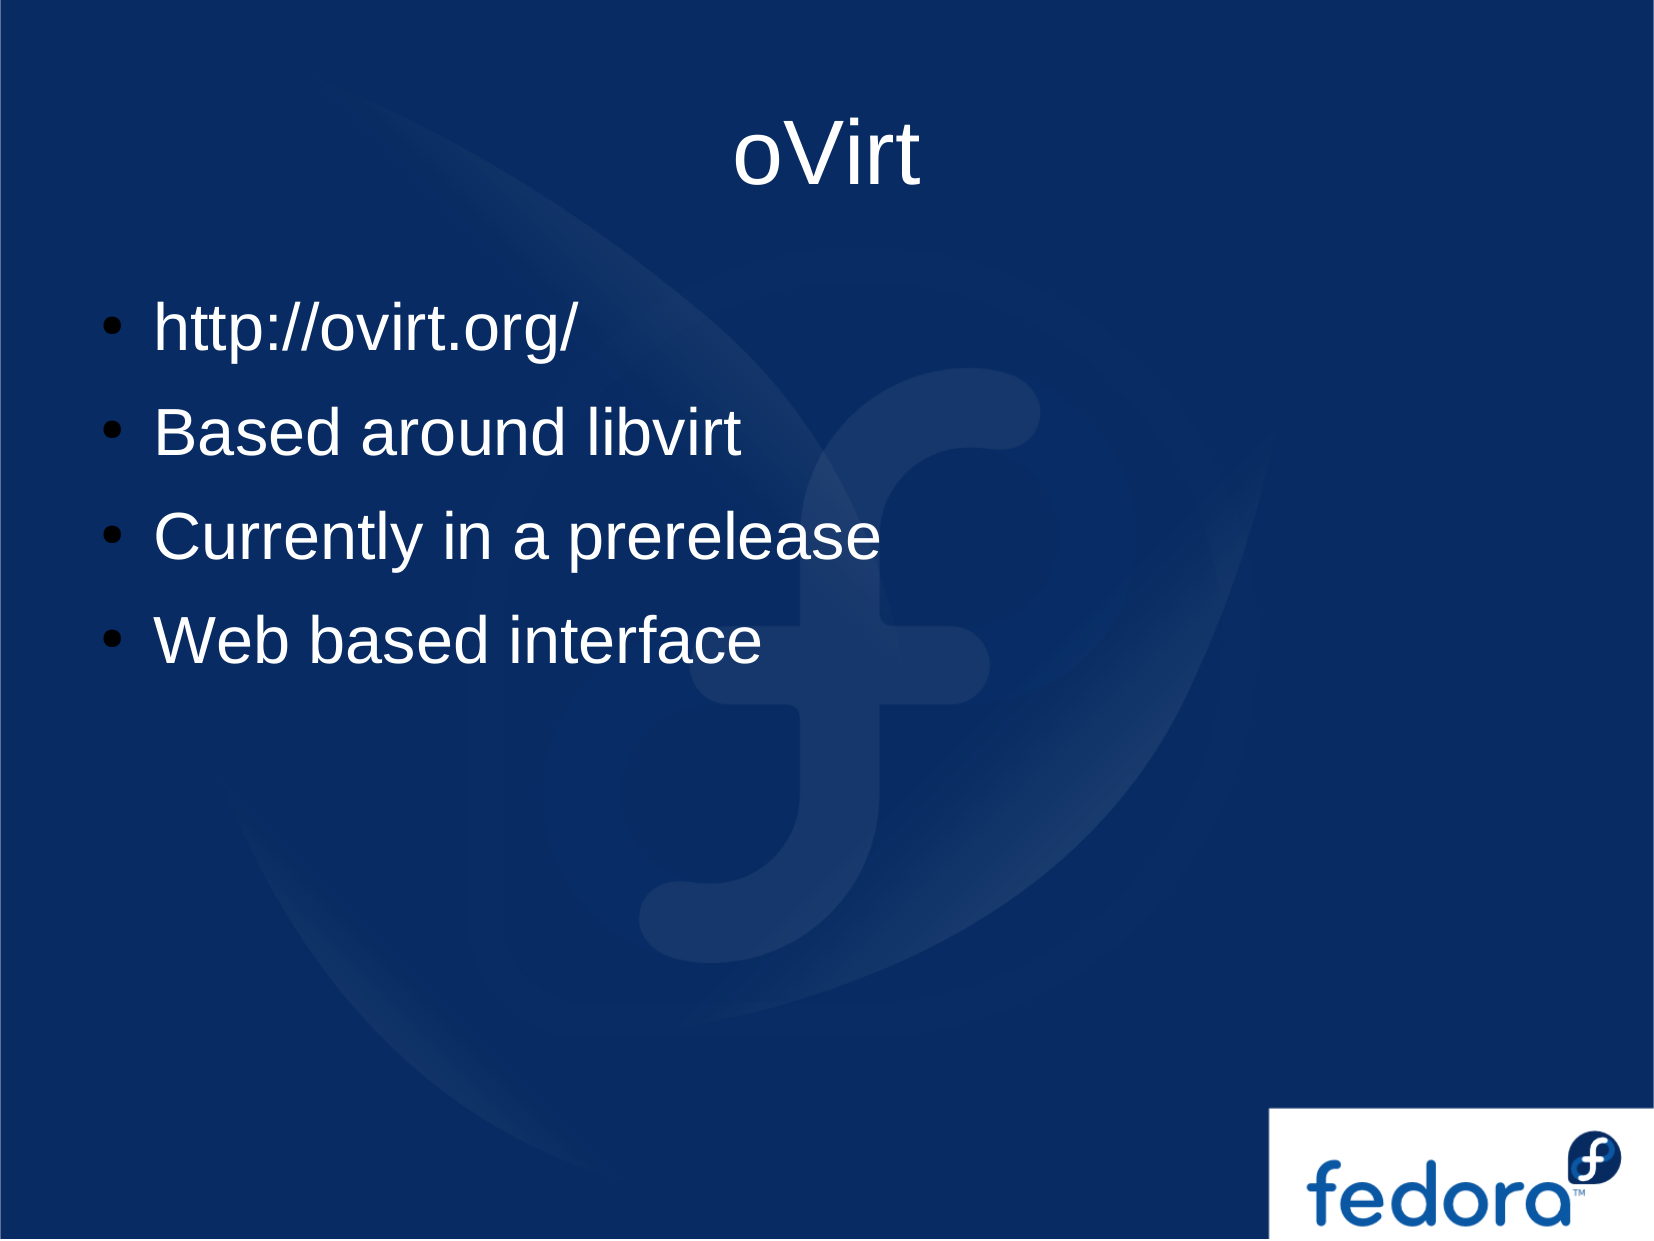

# oVirt
http://ovirt.org/
Based around libvirt
Currently in a prerelease
Web based interface